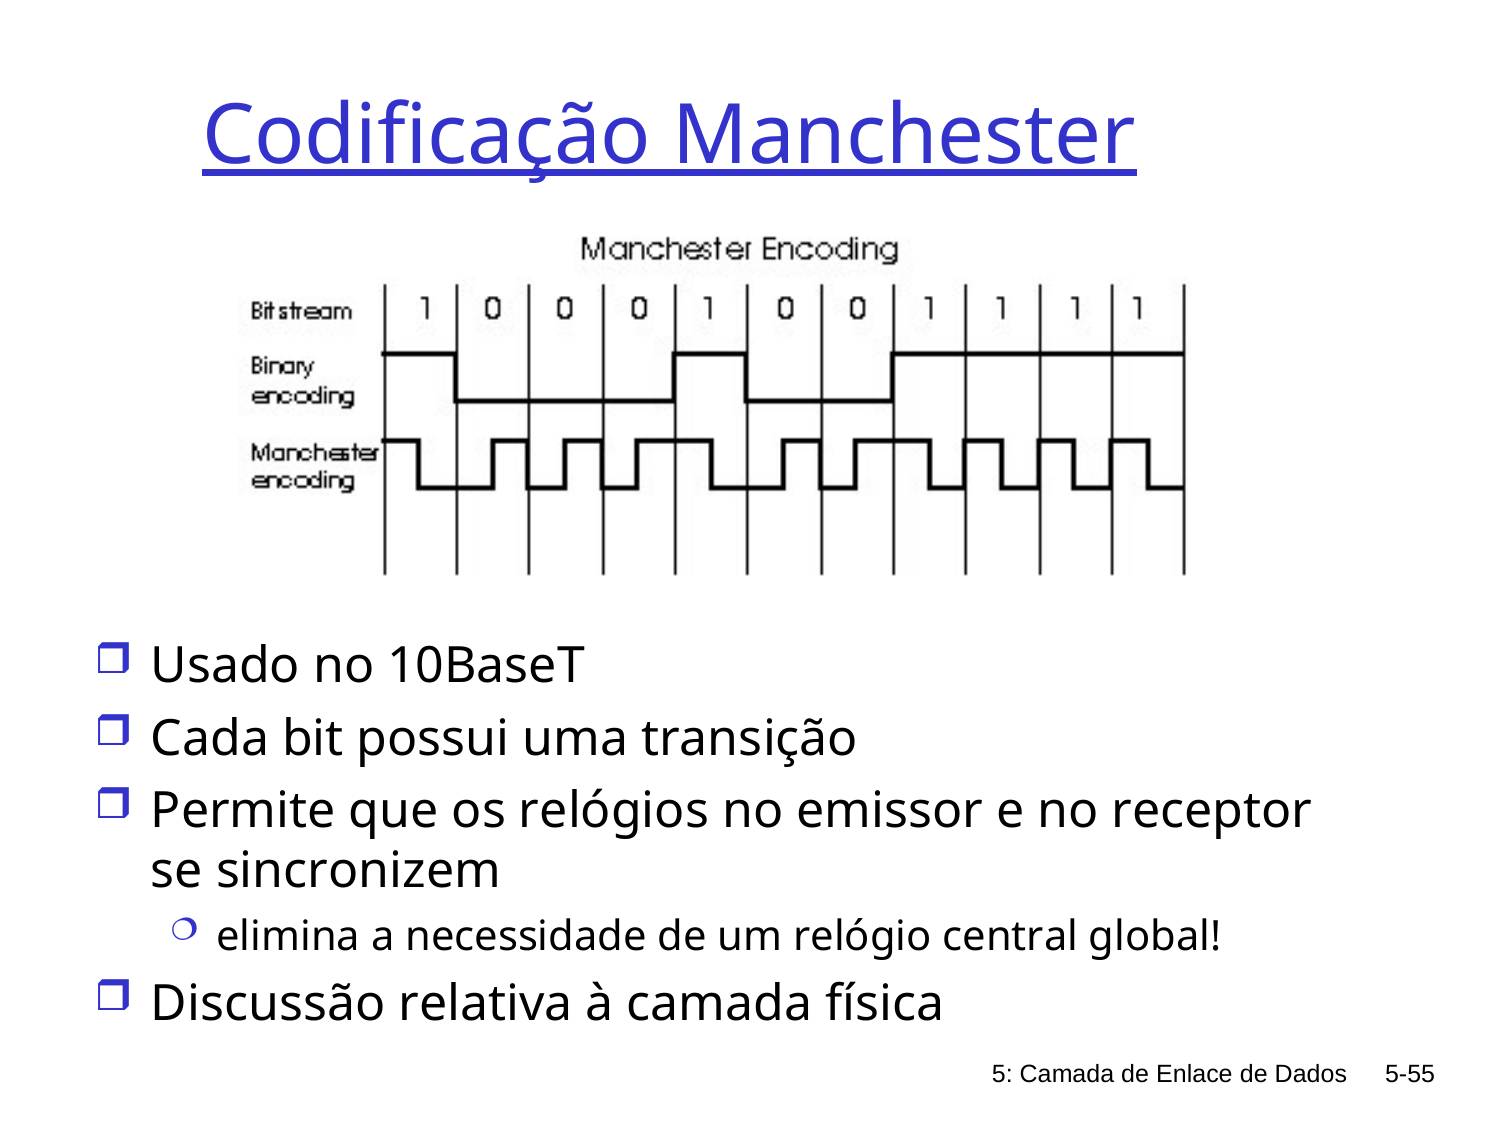

# Codificação Manchester
Usado no 10BaseT
Cada bit possui uma transição
Permite que os relógios no emissor e no receptor se sincronizem
elimina a necessidade de um relógio central global!
Discussão relativa à camada física
5: Camada de Enlace de Dados